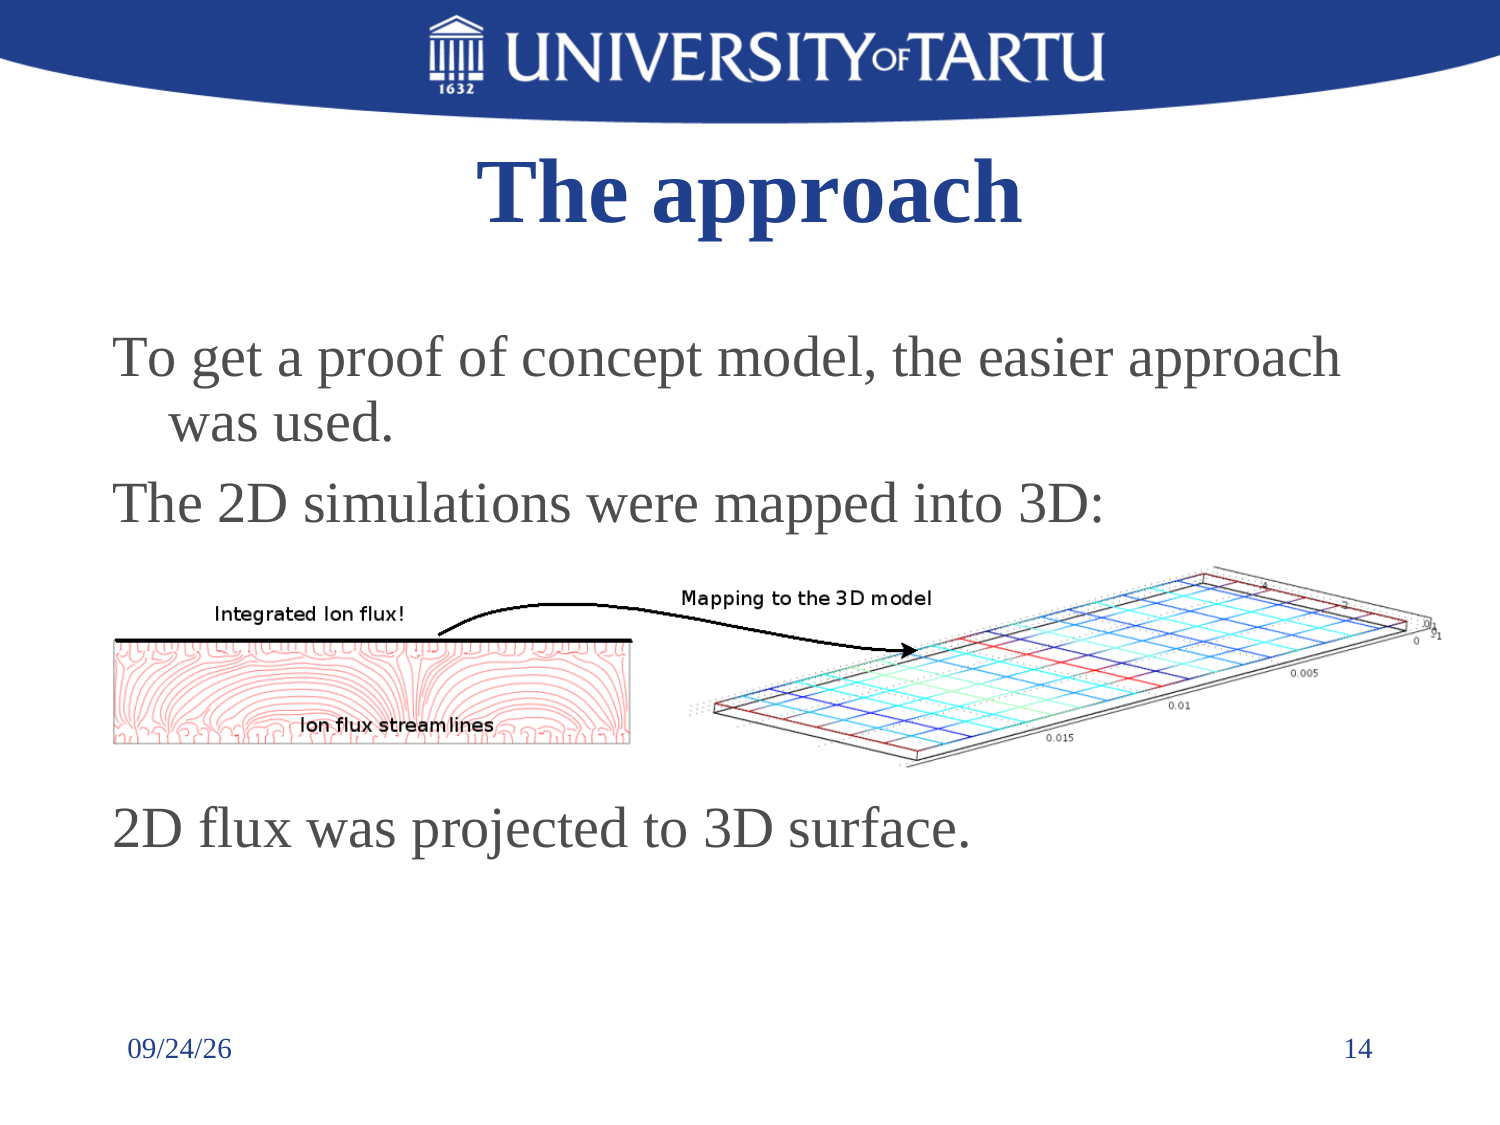

# The approach
To get a proof of concept model, the easier approach was used.
The 2D simulations were mapped into 3D:
2D flux was projected to 3D surface.
14